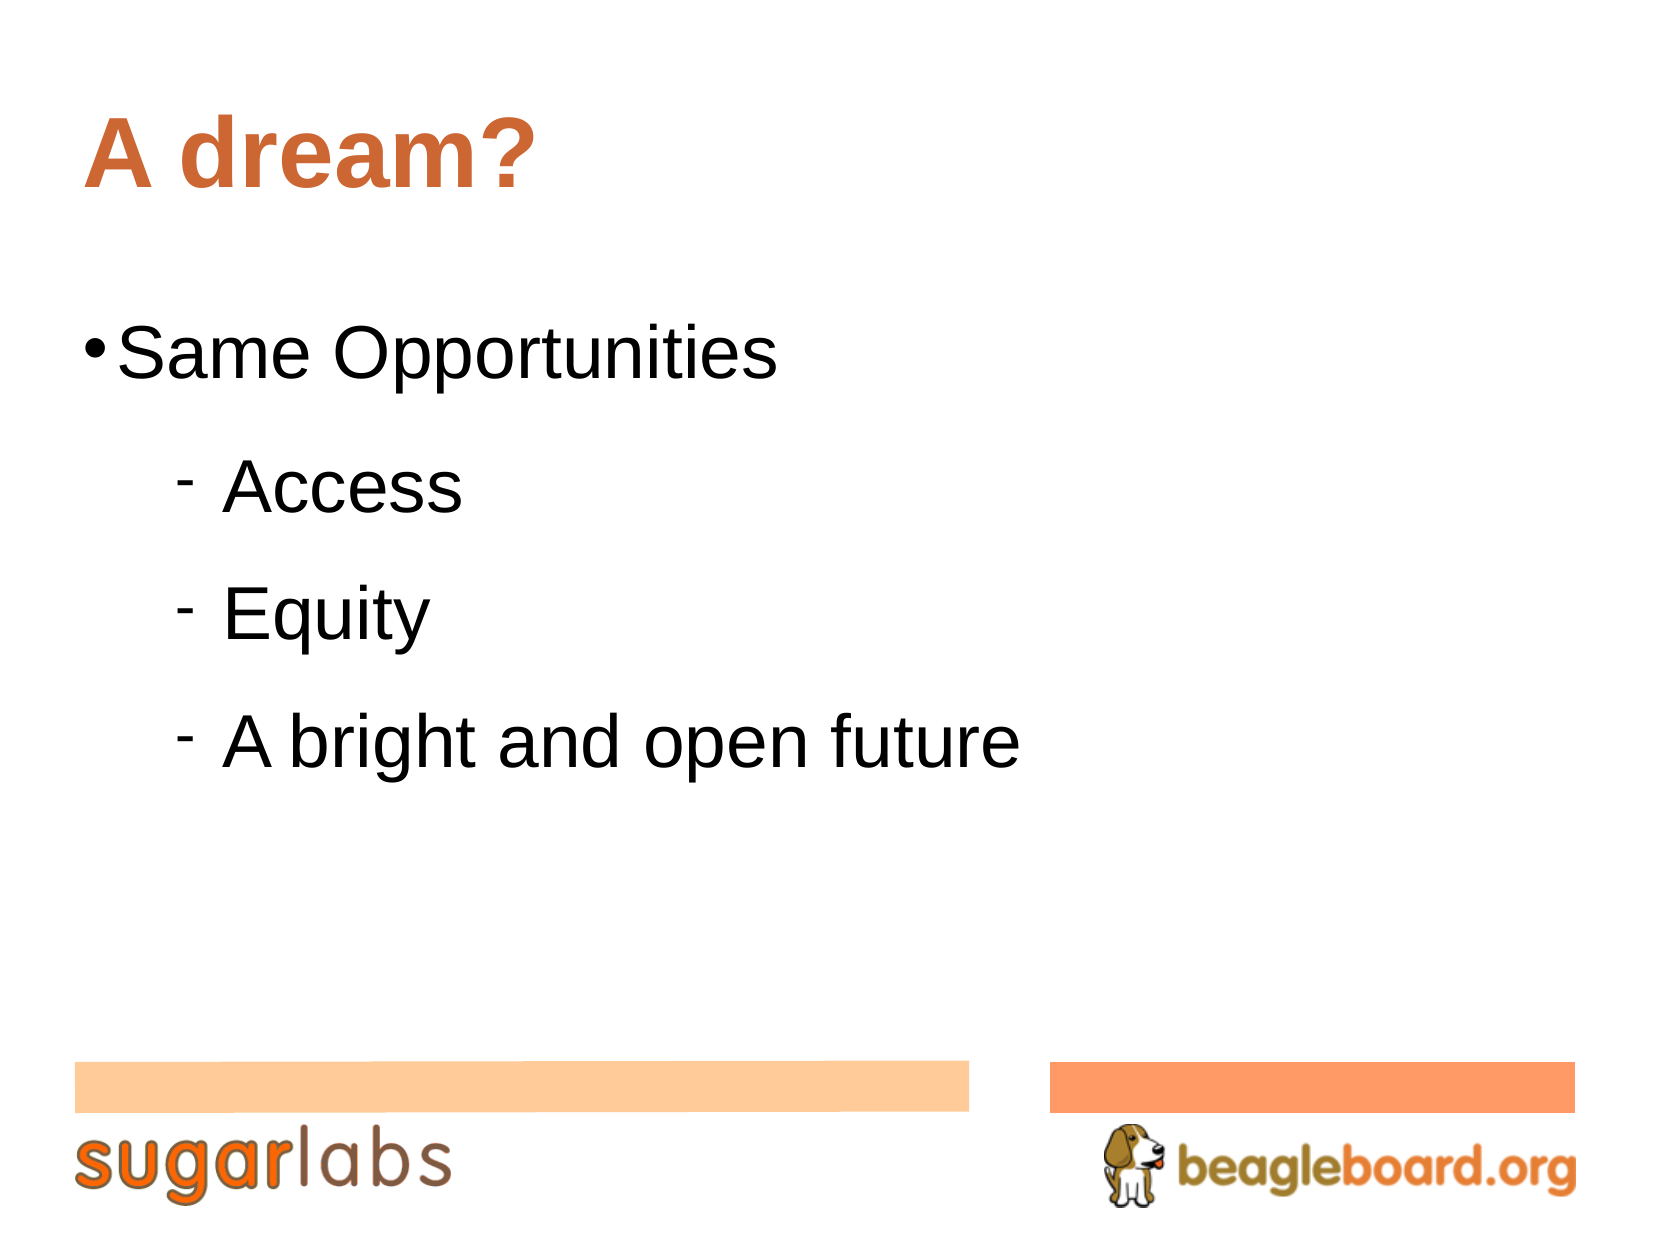

A dream?
# Same Opportunities
Access
Equity
A bright and open future